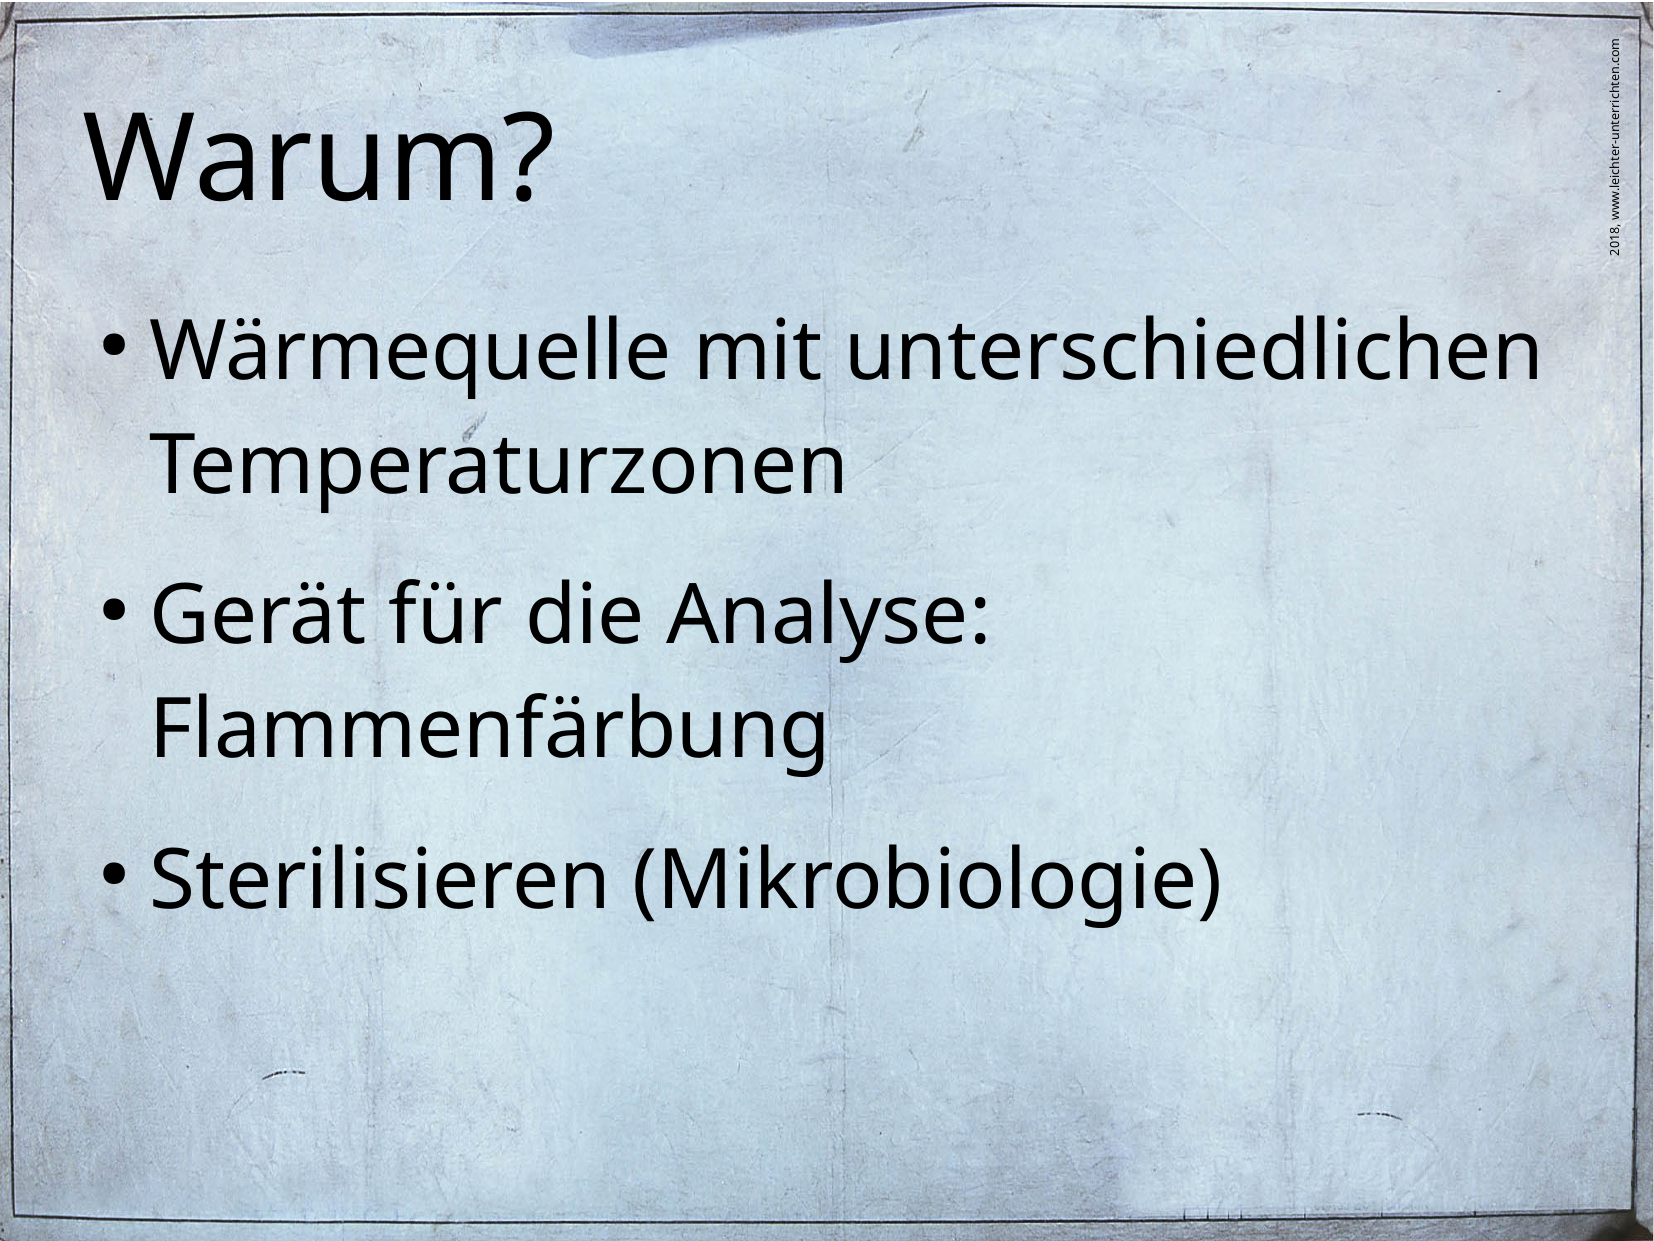

# Warum?
Wärmequelle mit unterschiedlichen Temperaturzonen
Gerät für die Analyse: Flammenfärbung
Sterilisieren (Mikrobiologie)